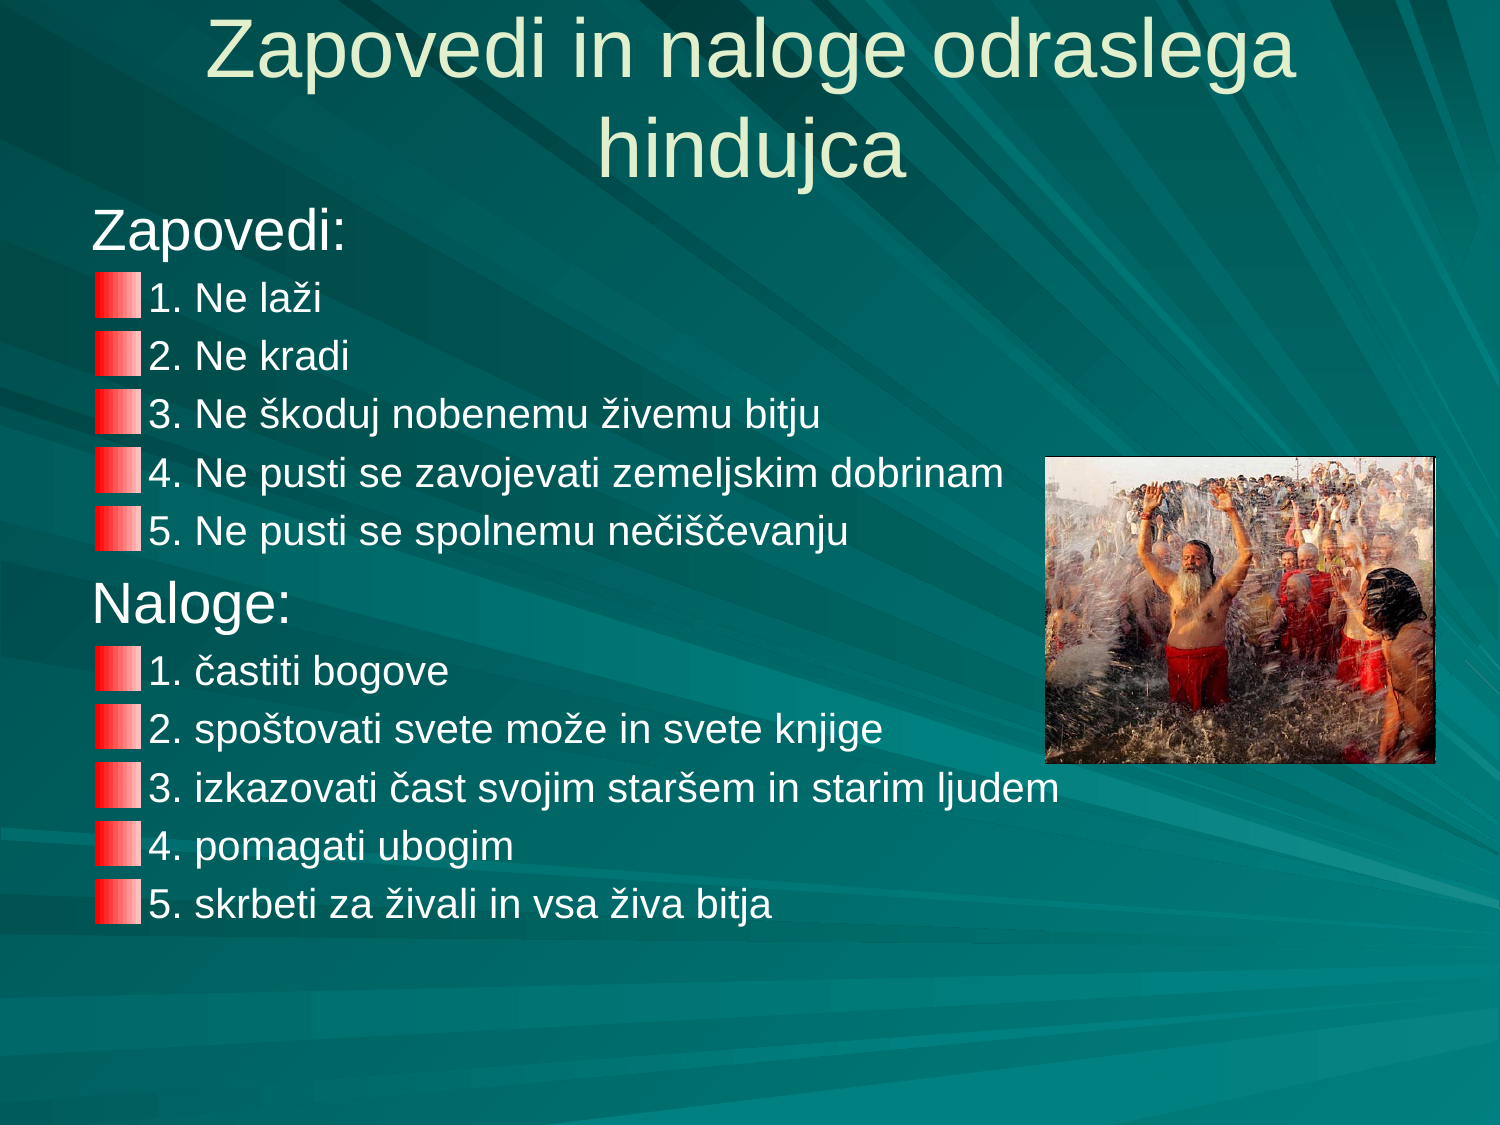

# Zapovedi in naloge odraslega hindujca
Zapovedi:
1. Ne laži
2. Ne kradi
3. Ne škoduj nobenemu živemu bitju
4. Ne pusti se zavojevati zemeljskim dobrinam
5. Ne pusti se spolnemu nečiščevanju
Naloge:
1. častiti bogove
2. spoštovati svete može in svete knjige
3. izkazovati čast svojim staršem in starim ljudem
4. pomagati ubogim
5. skrbeti za živali in vsa živa bitja